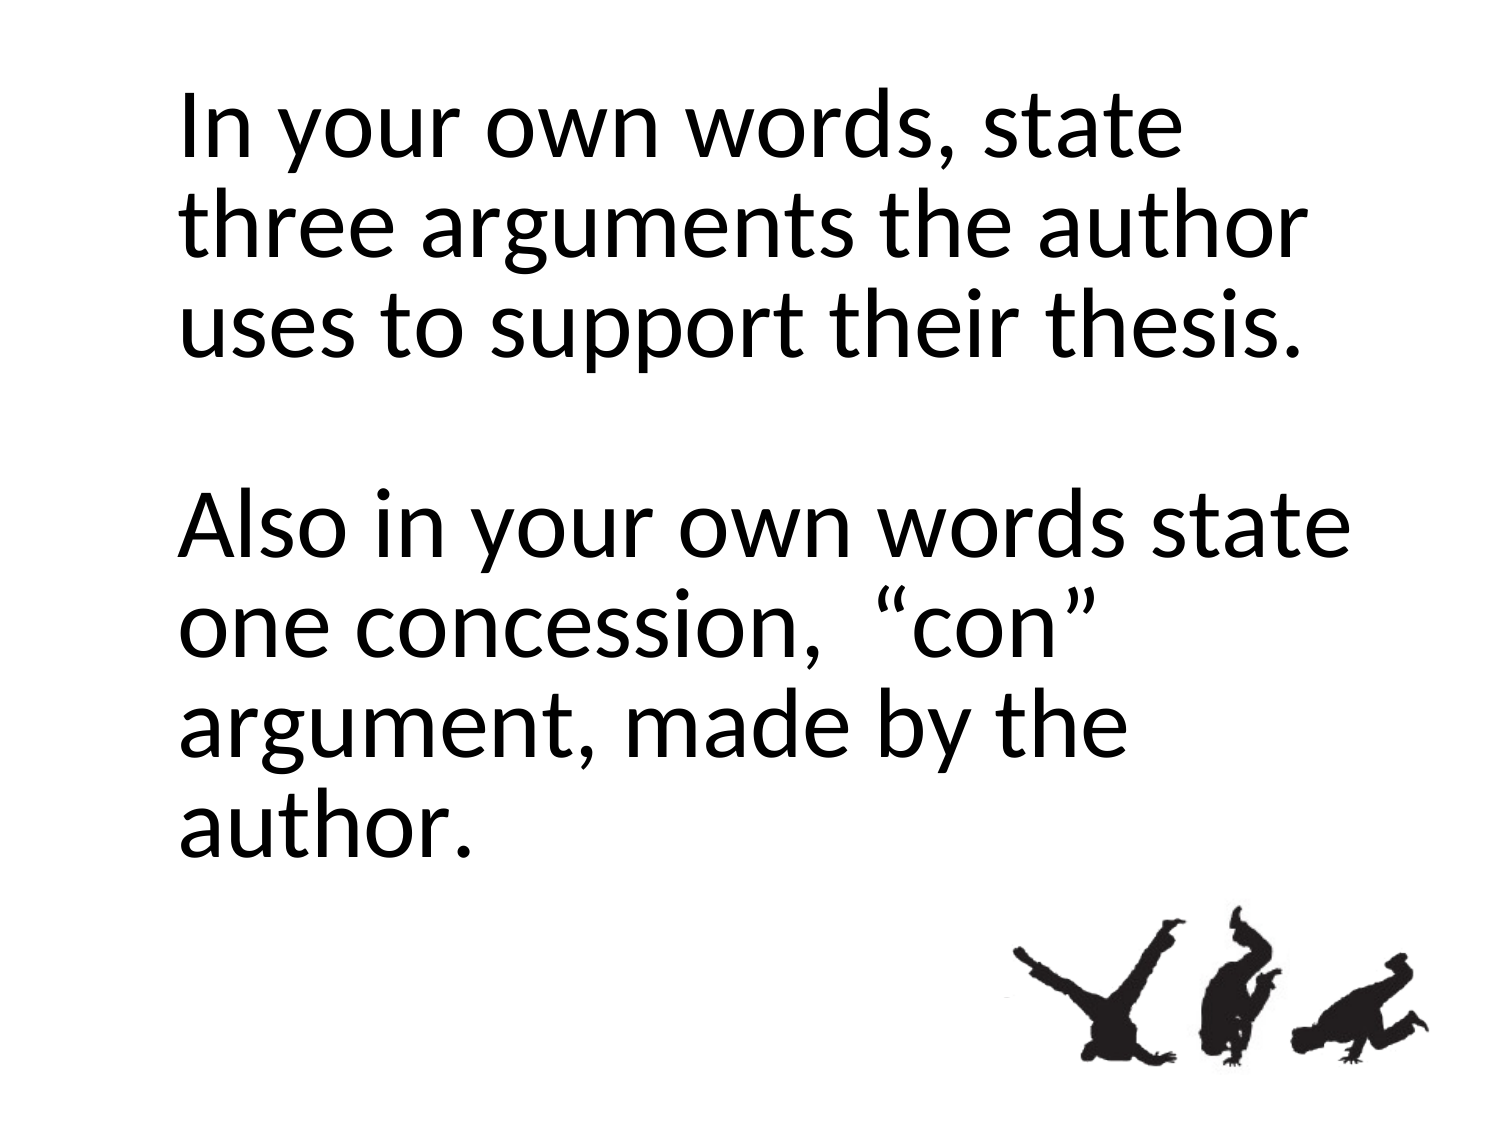

In your own words, state three arguments the author uses to support their thesis.
Also in your own words state one concession, “con” argument, made by the author.